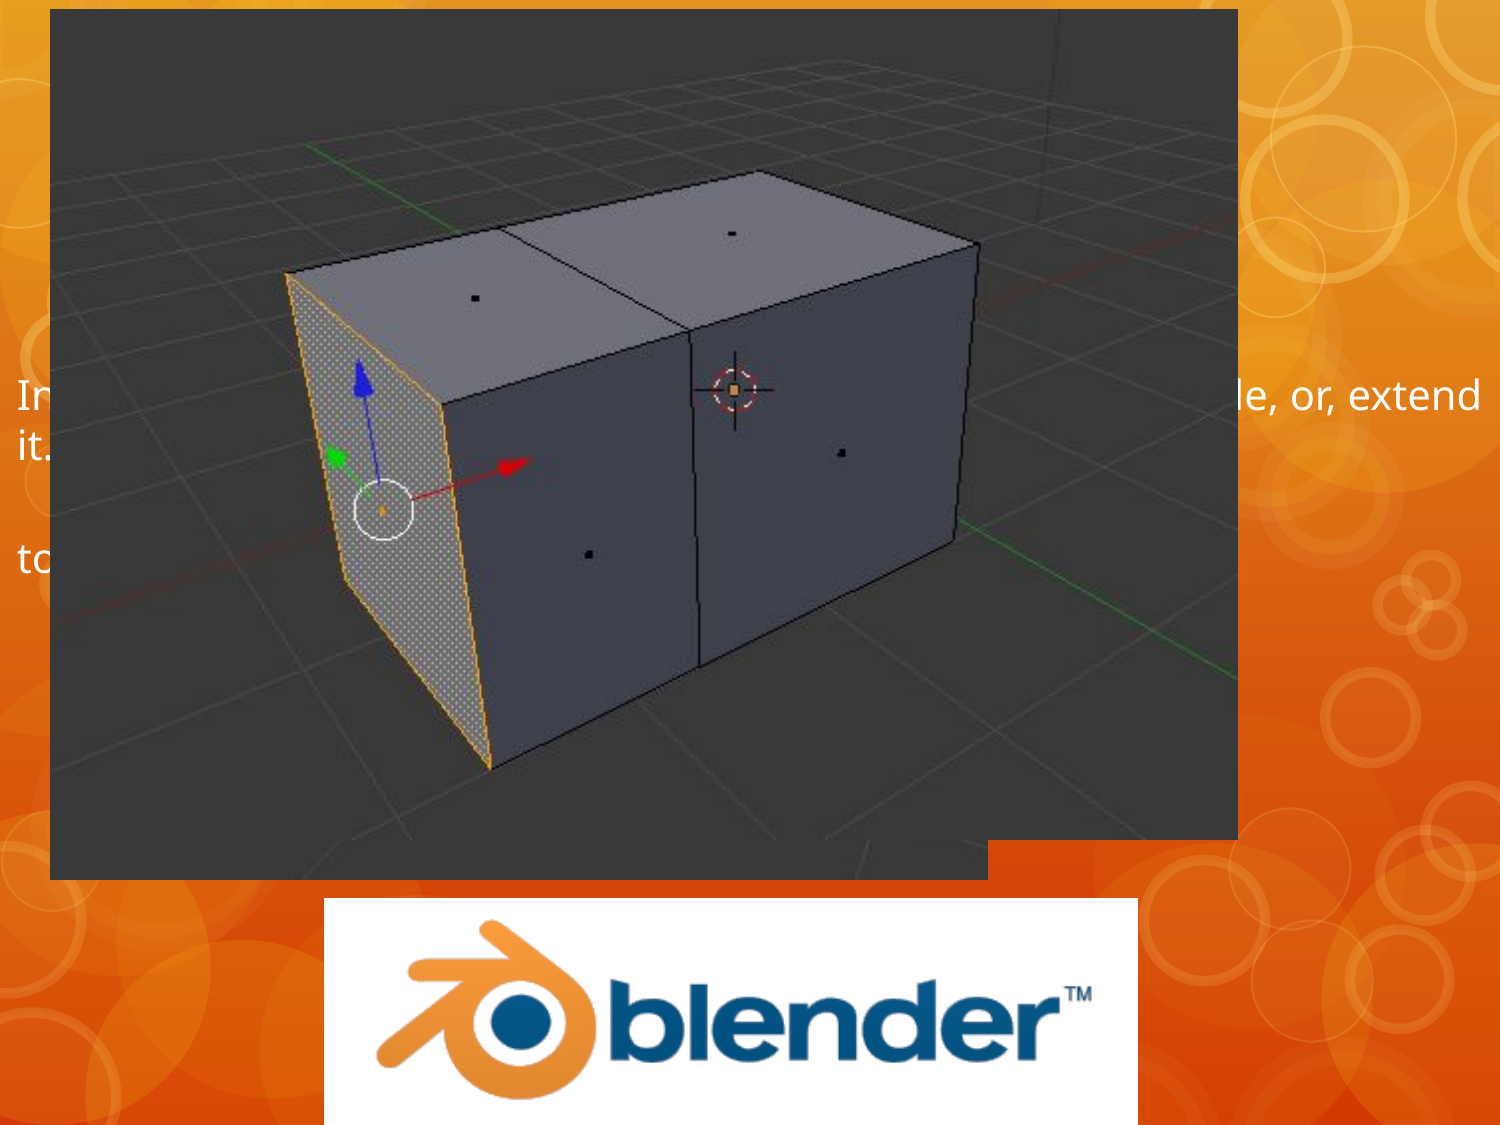

# Blender for Dummies
Extruding
In edit mode, you can select a line, vertex, or plane, and extrude, or, extend it.
to do this, select the thing you want to extrude, then press "E"